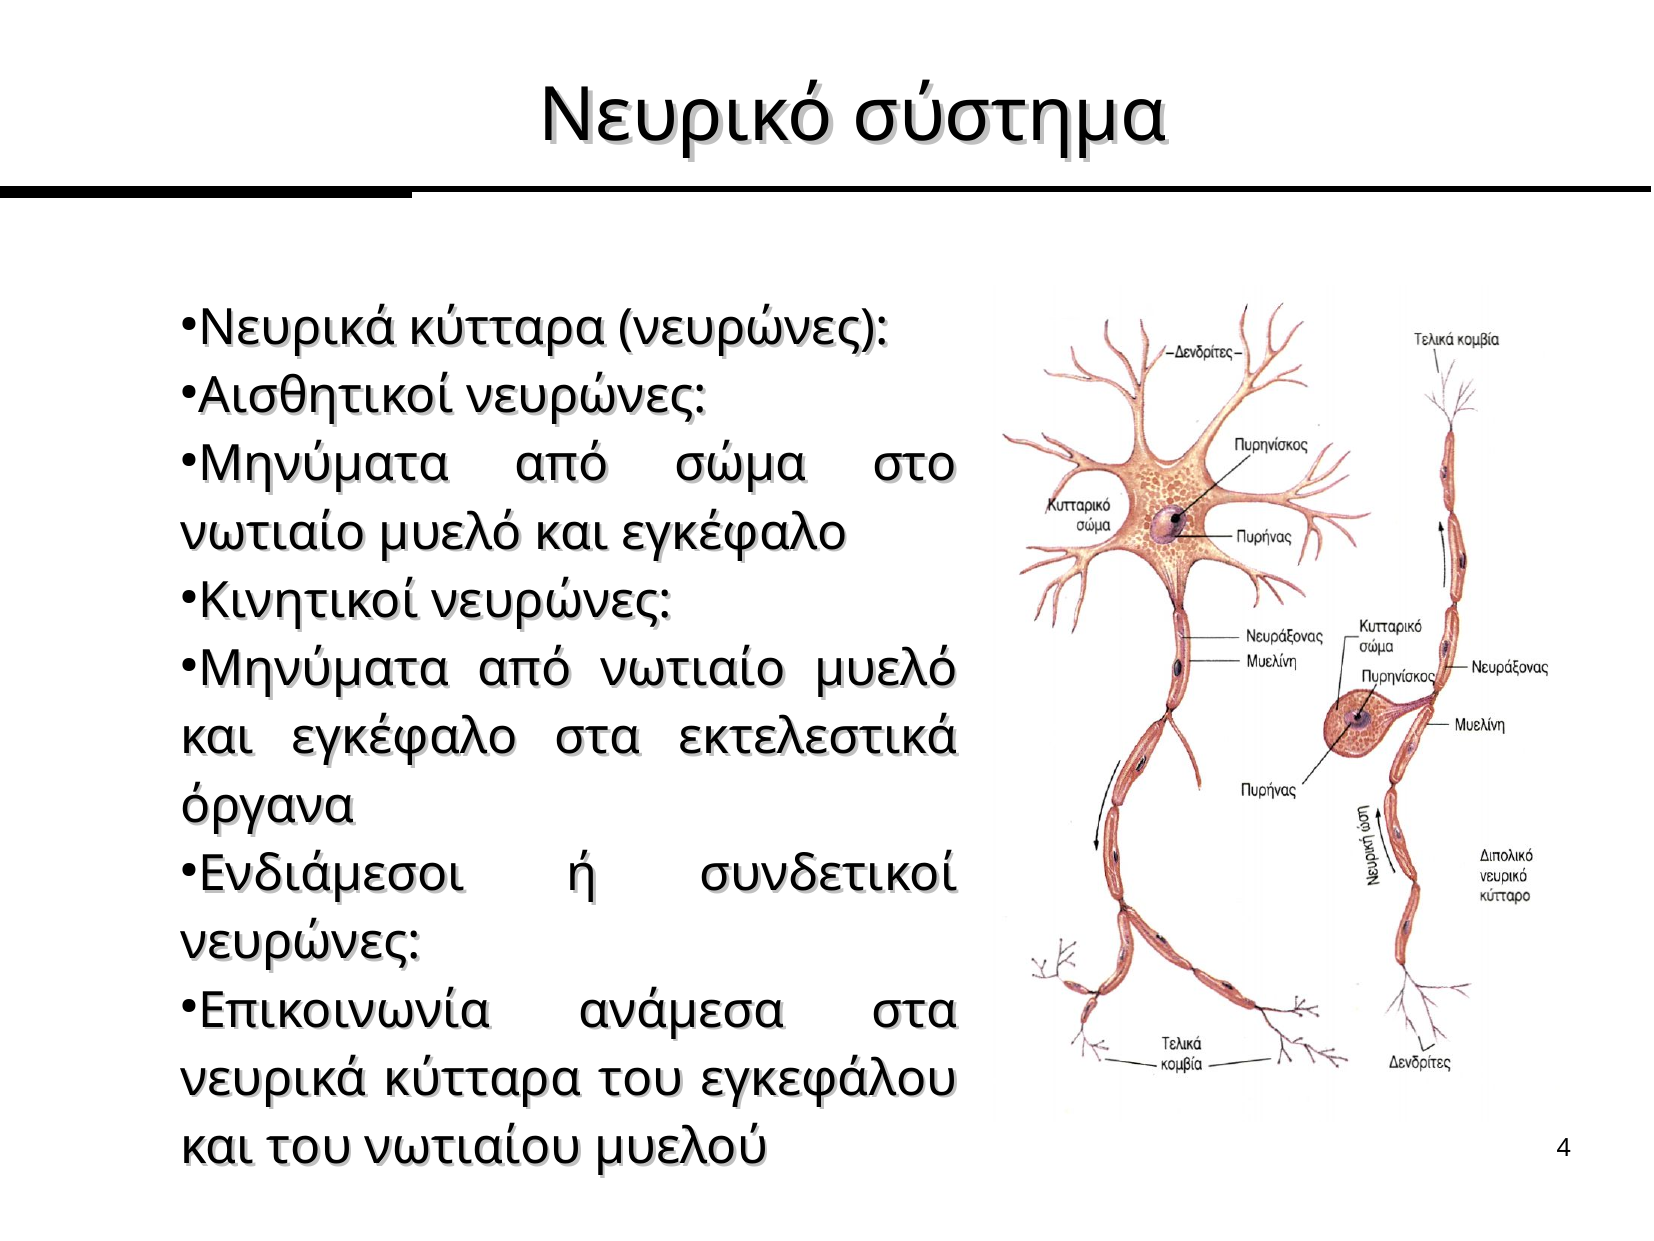

Νευρικό σύστημα
Νευρικά κύτταρα (νευρώνες):
Αισθητικοί νευρώνες:
Μηνύματα από σώμα στο νωτιαίο μυελό και εγκέφαλο
Κινητικοί νευρώνες:
Μηνύματα από νωτιαίο μυελό και εγκέφαλο στα εκτελεστικά όργανα
Ενδιάμεσοι ή συνδετικοί νευρώνες:
Επικοινωνία ανάμεσα στα νευρικά κύτταρα του εγκεφάλου και του νωτιαίου μυελού
4